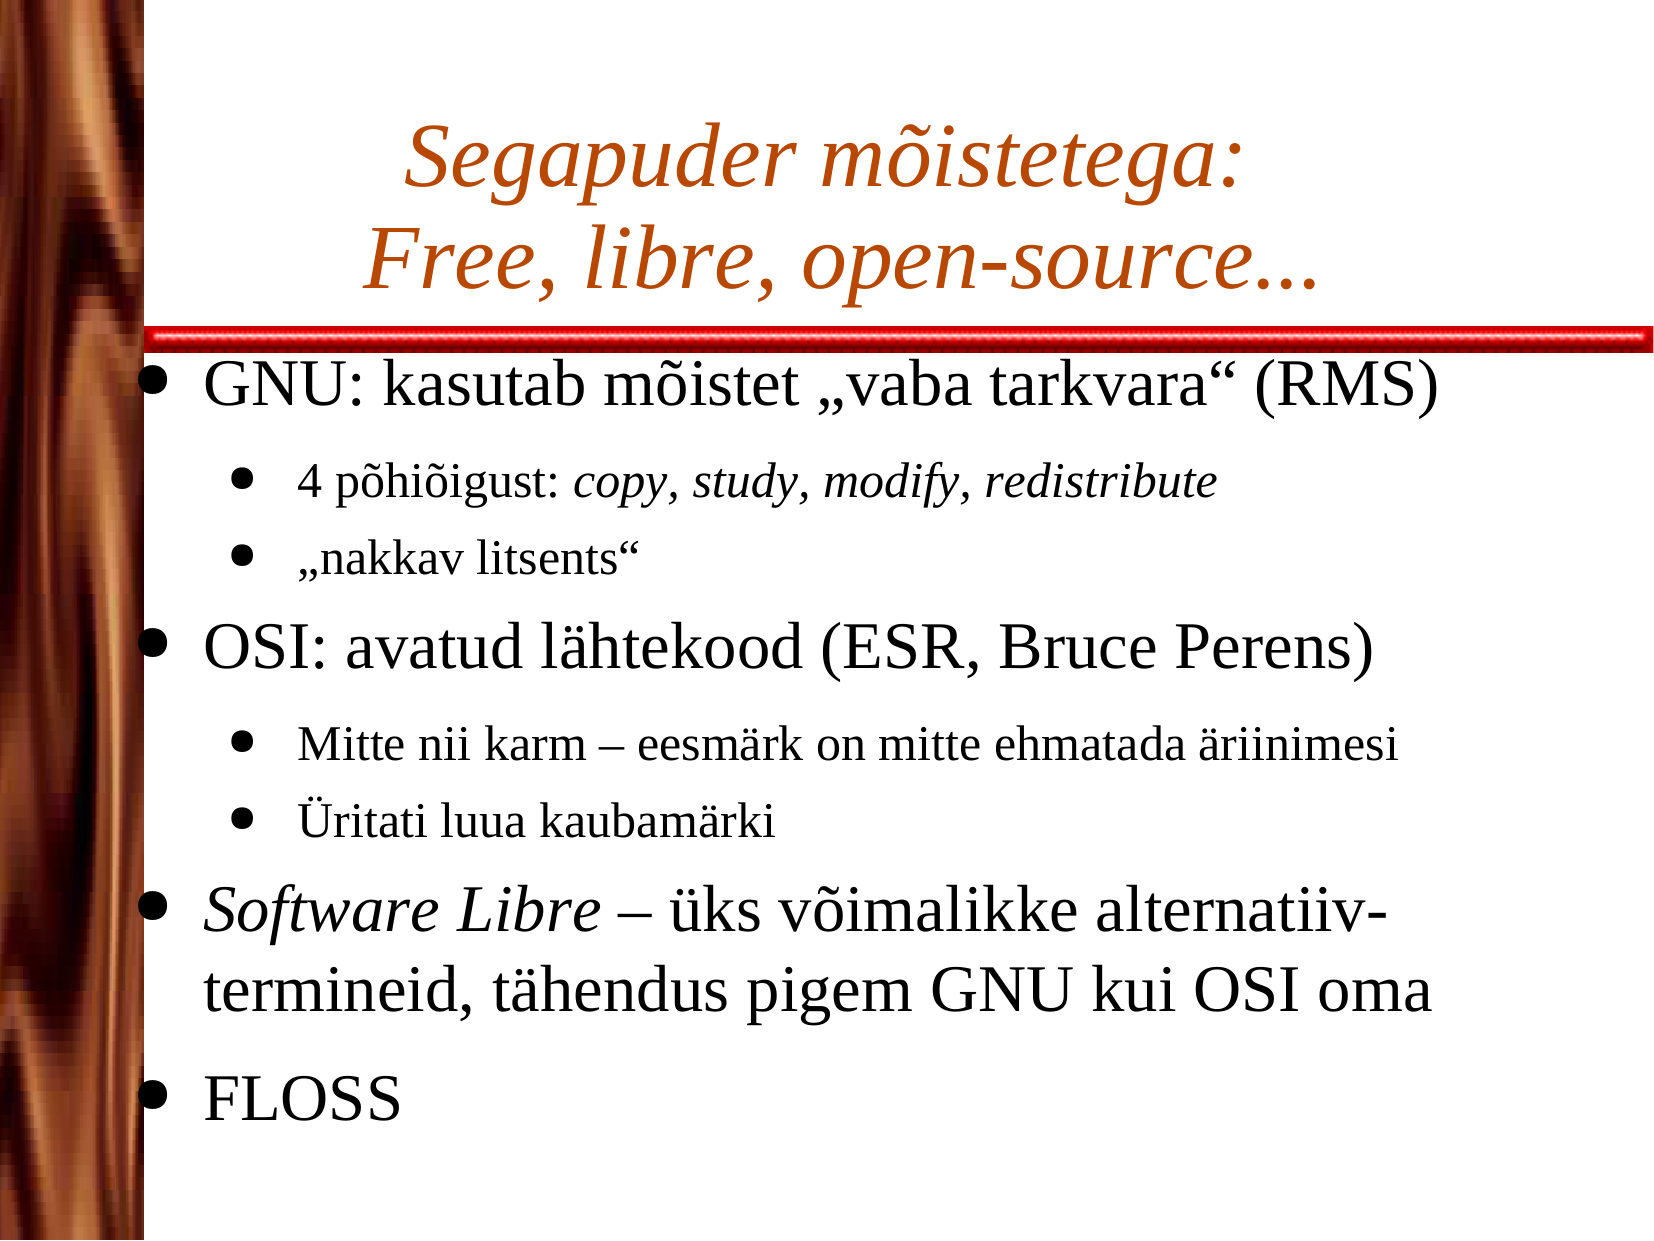

# Segapuder mõistetega: Free, libre, open-source...
GNU: kasutab mõistet „vaba tarkvara“ (RMS)
4 põhiõigust: copy, study, modify, redistribute
„nakkav litsents“
OSI: avatud lähtekood (ESR, Bruce Perens)
Mitte nii karm – eesmärk on mitte ehmatada äriinimesi
Üritati luua kaubamärki
Software Libre – üks võimalikke alternatiiv-termineid, tähendus pigem GNU kui OSI oma
FLOSS